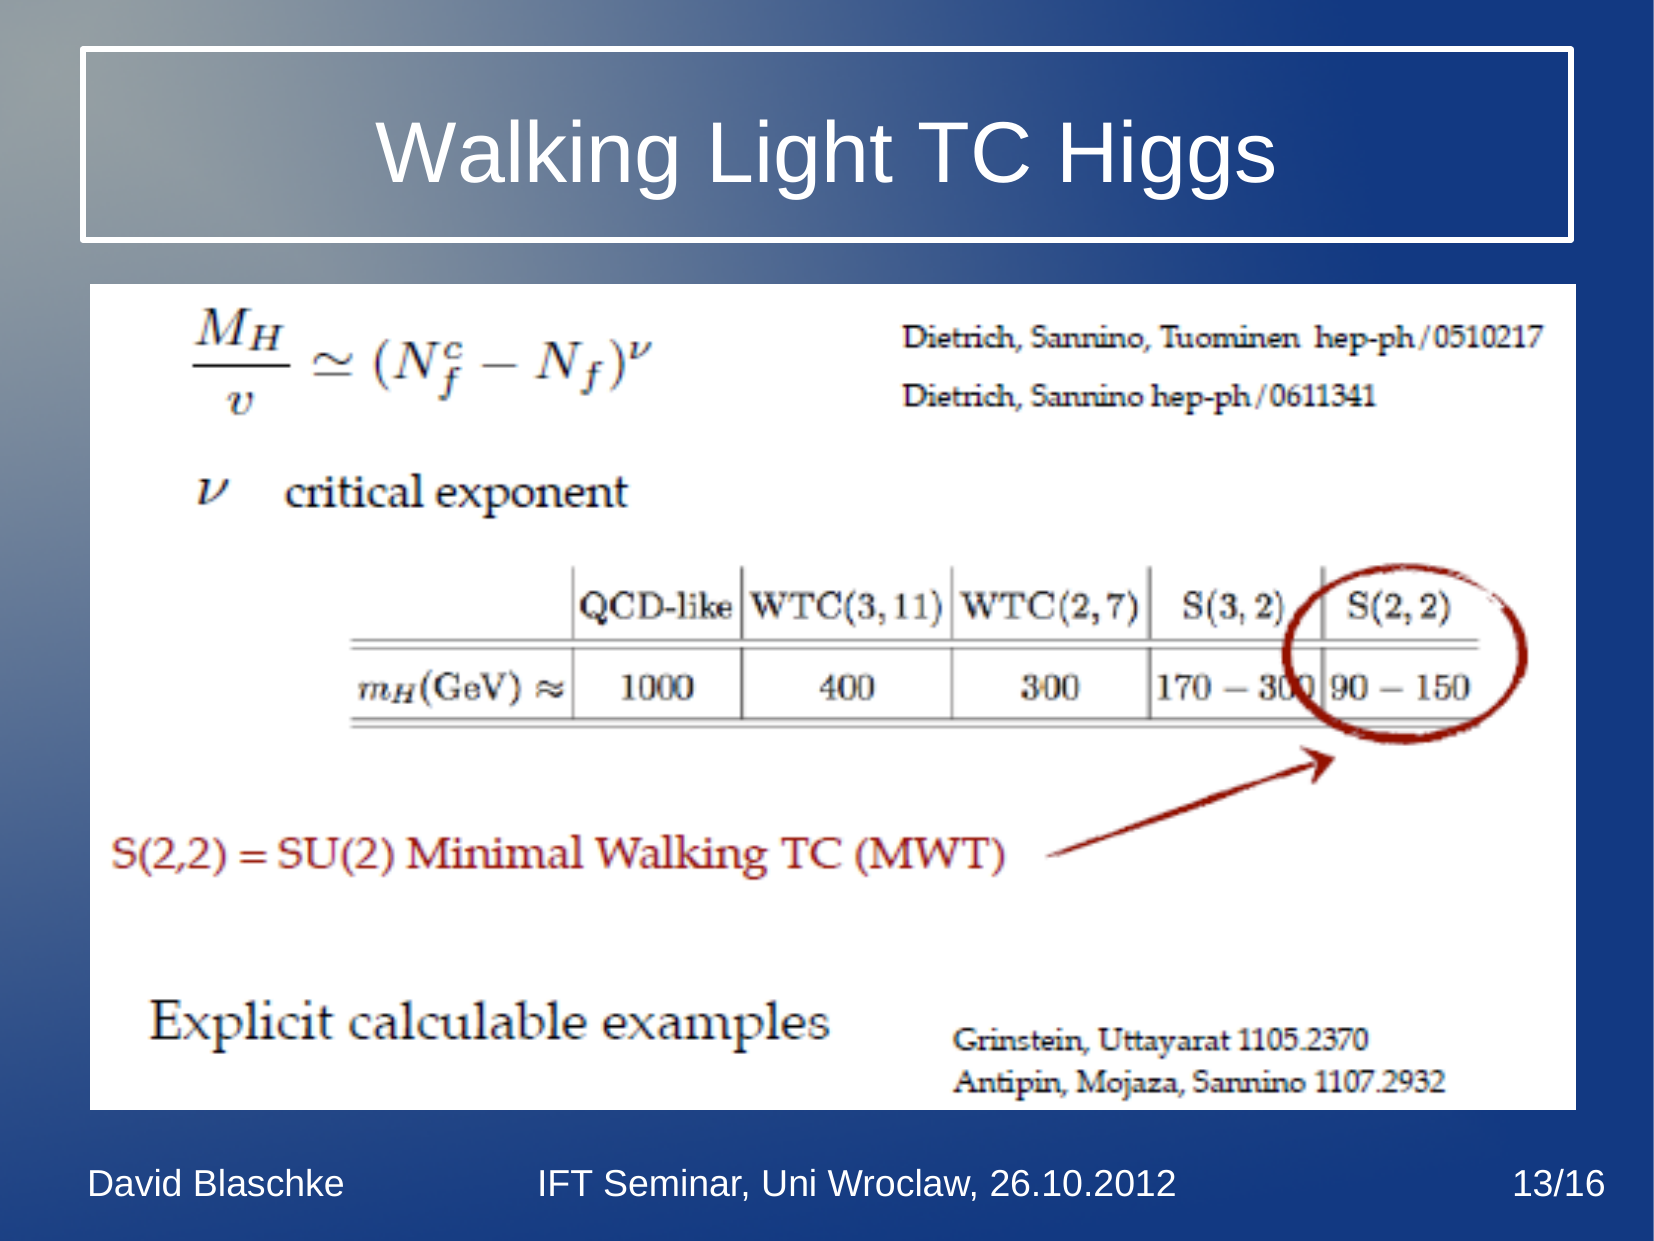

# Walking Light TC Higgs
David Blaschke			IFT Seminar, Uni Wroclaw, 26.10.2012					13/16